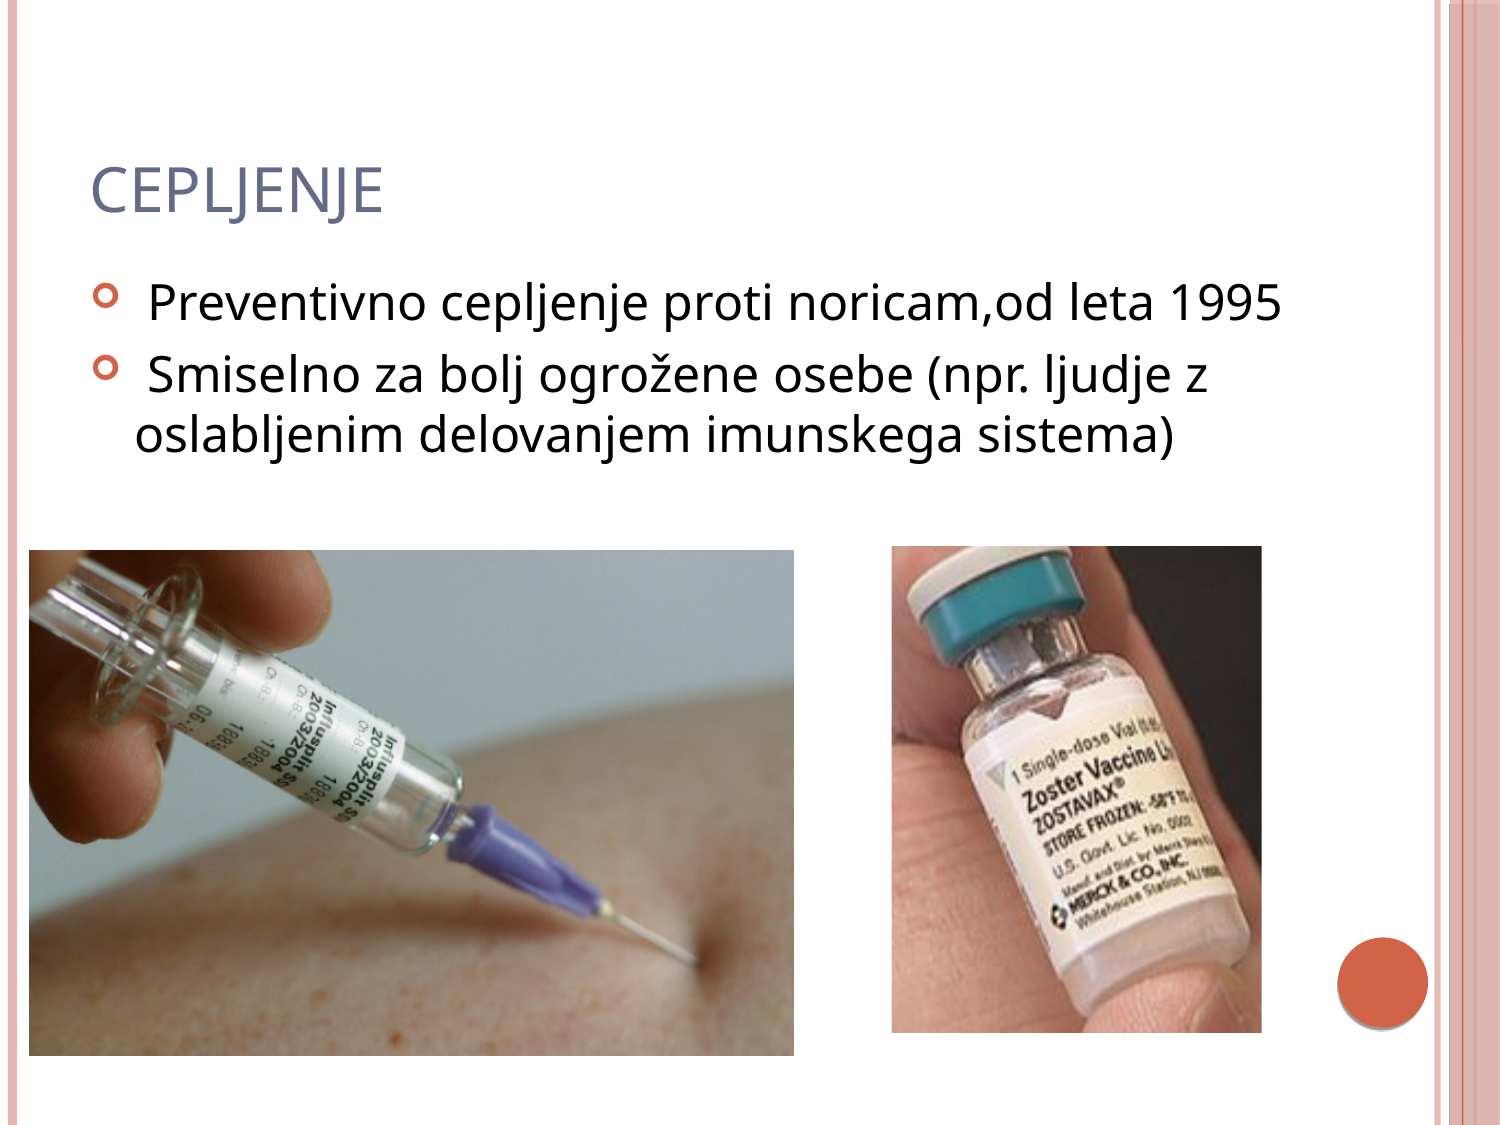

# Cepljenje
 Preventivno cepljenje proti noricam,od leta 1995
 Smiselno za bolj ogrožene osebe (npr. ljudje z oslabljenim delovanjem imunskega sistema)